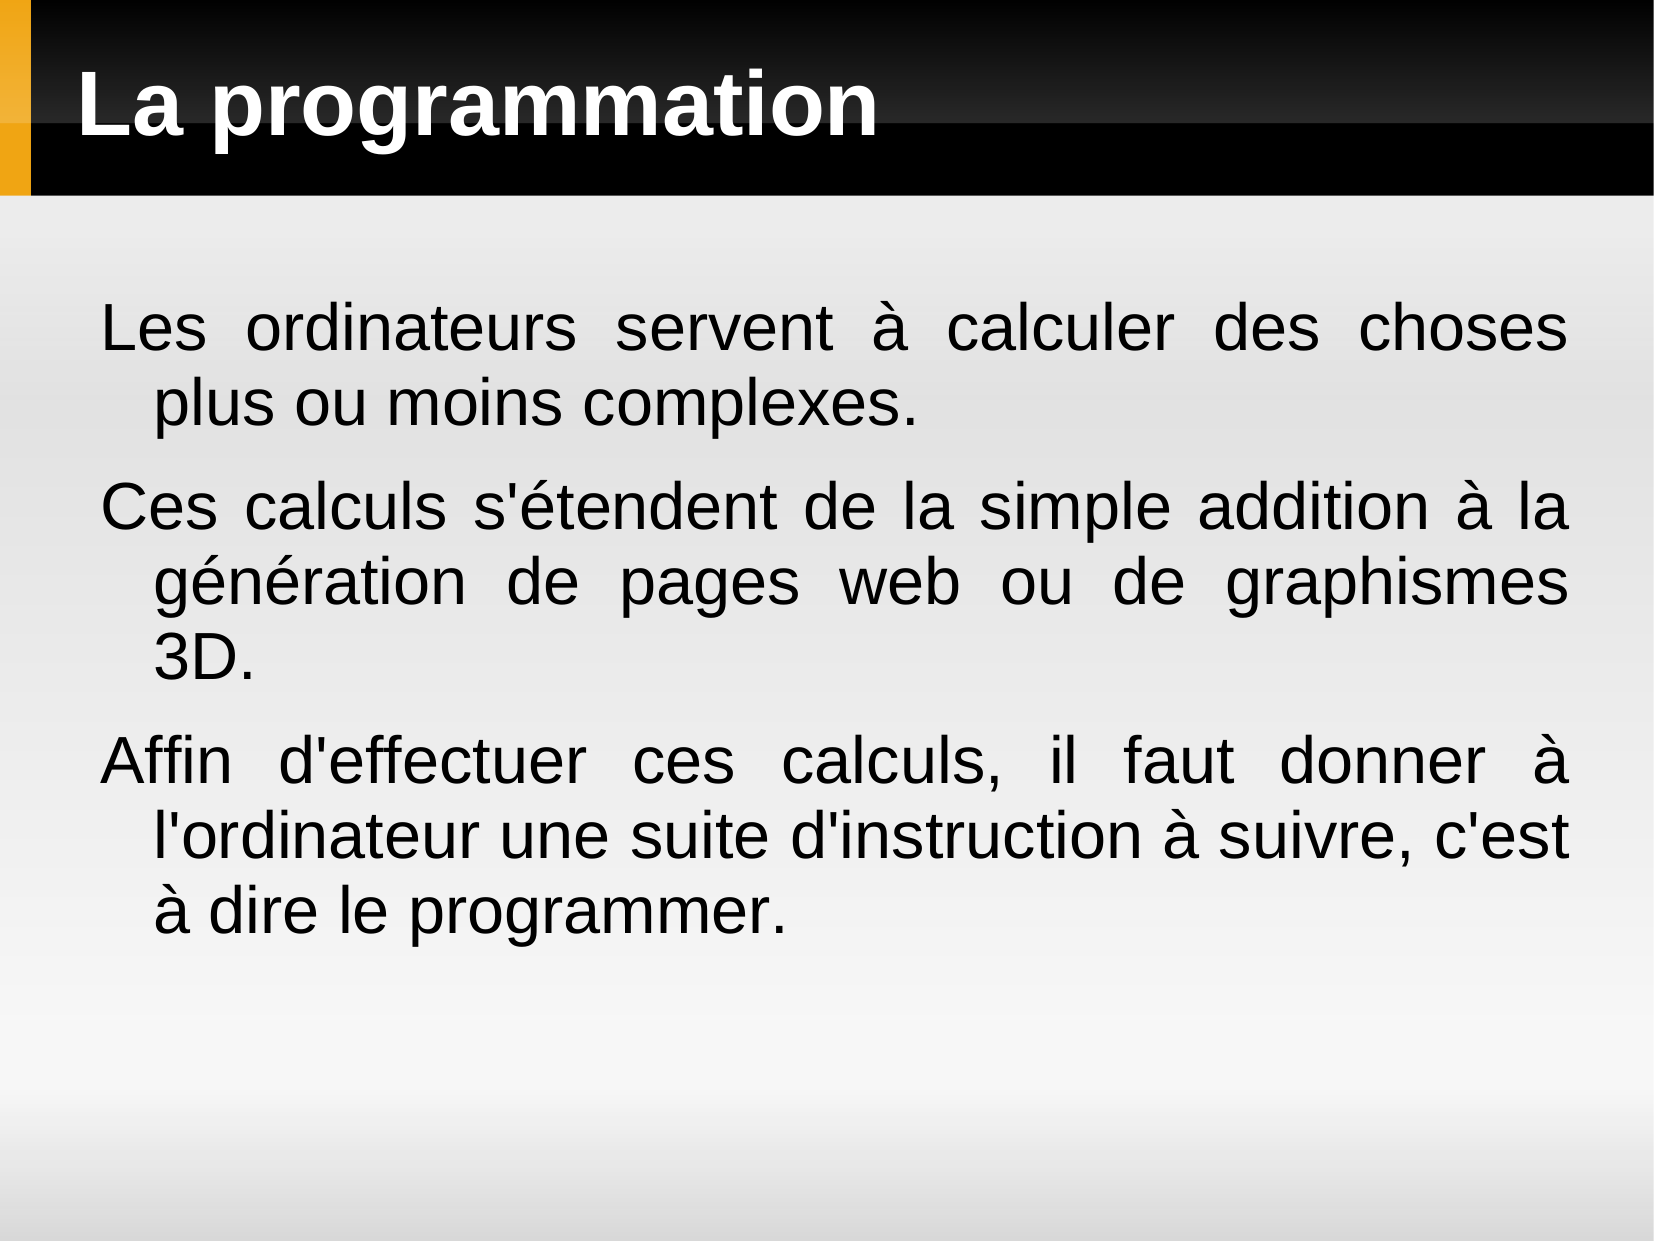

# La programmation
Les ordinateurs servent à calculer des choses plus ou moins complexes.
Ces calculs s'étendent de la simple addition à la génération de pages web ou de graphismes 3D.
Affin d'effectuer ces calculs, il faut donner à l'ordinateur une suite d'instruction à suivre, c'est à dire le programmer.